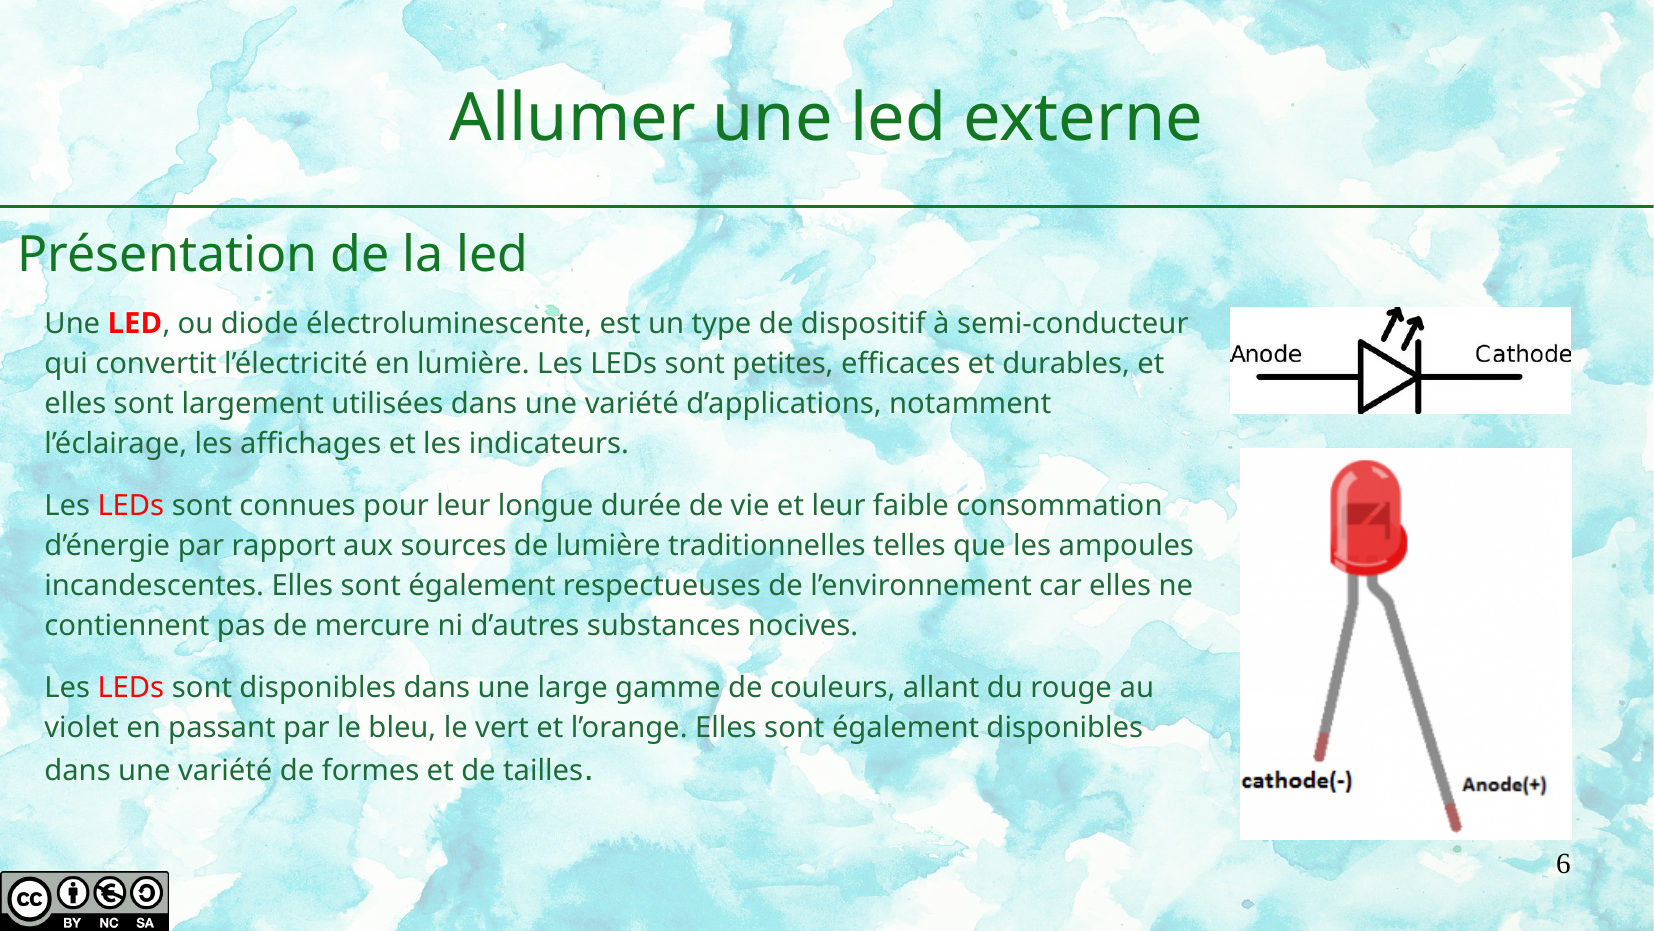

# Allumer une led externe
Présentation de la led
Une LED, ou diode électroluminescente, est un type de dispositif à semi-conducteur qui convertit l’électricité en lumière. Les LEDs sont petites, efficaces et durables, et elles sont largement utilisées dans une variété d’applications, notamment l’éclairage, les affichages et les indicateurs.
Les LEDs sont connues pour leur longue durée de vie et leur faible consommation d’énergie par rapport aux sources de lumière traditionnelles telles que les ampoules incandescentes. Elles sont également respectueuses de l’environnement car elles ne contiennent pas de mercure ni d’autres substances nocives.
Les LEDs sont disponibles dans une large gamme de couleurs, allant du rouge au violet en passant par le bleu, le vert et l’orange. Elles sont également disponibles dans une variété de formes et de tailles.
6